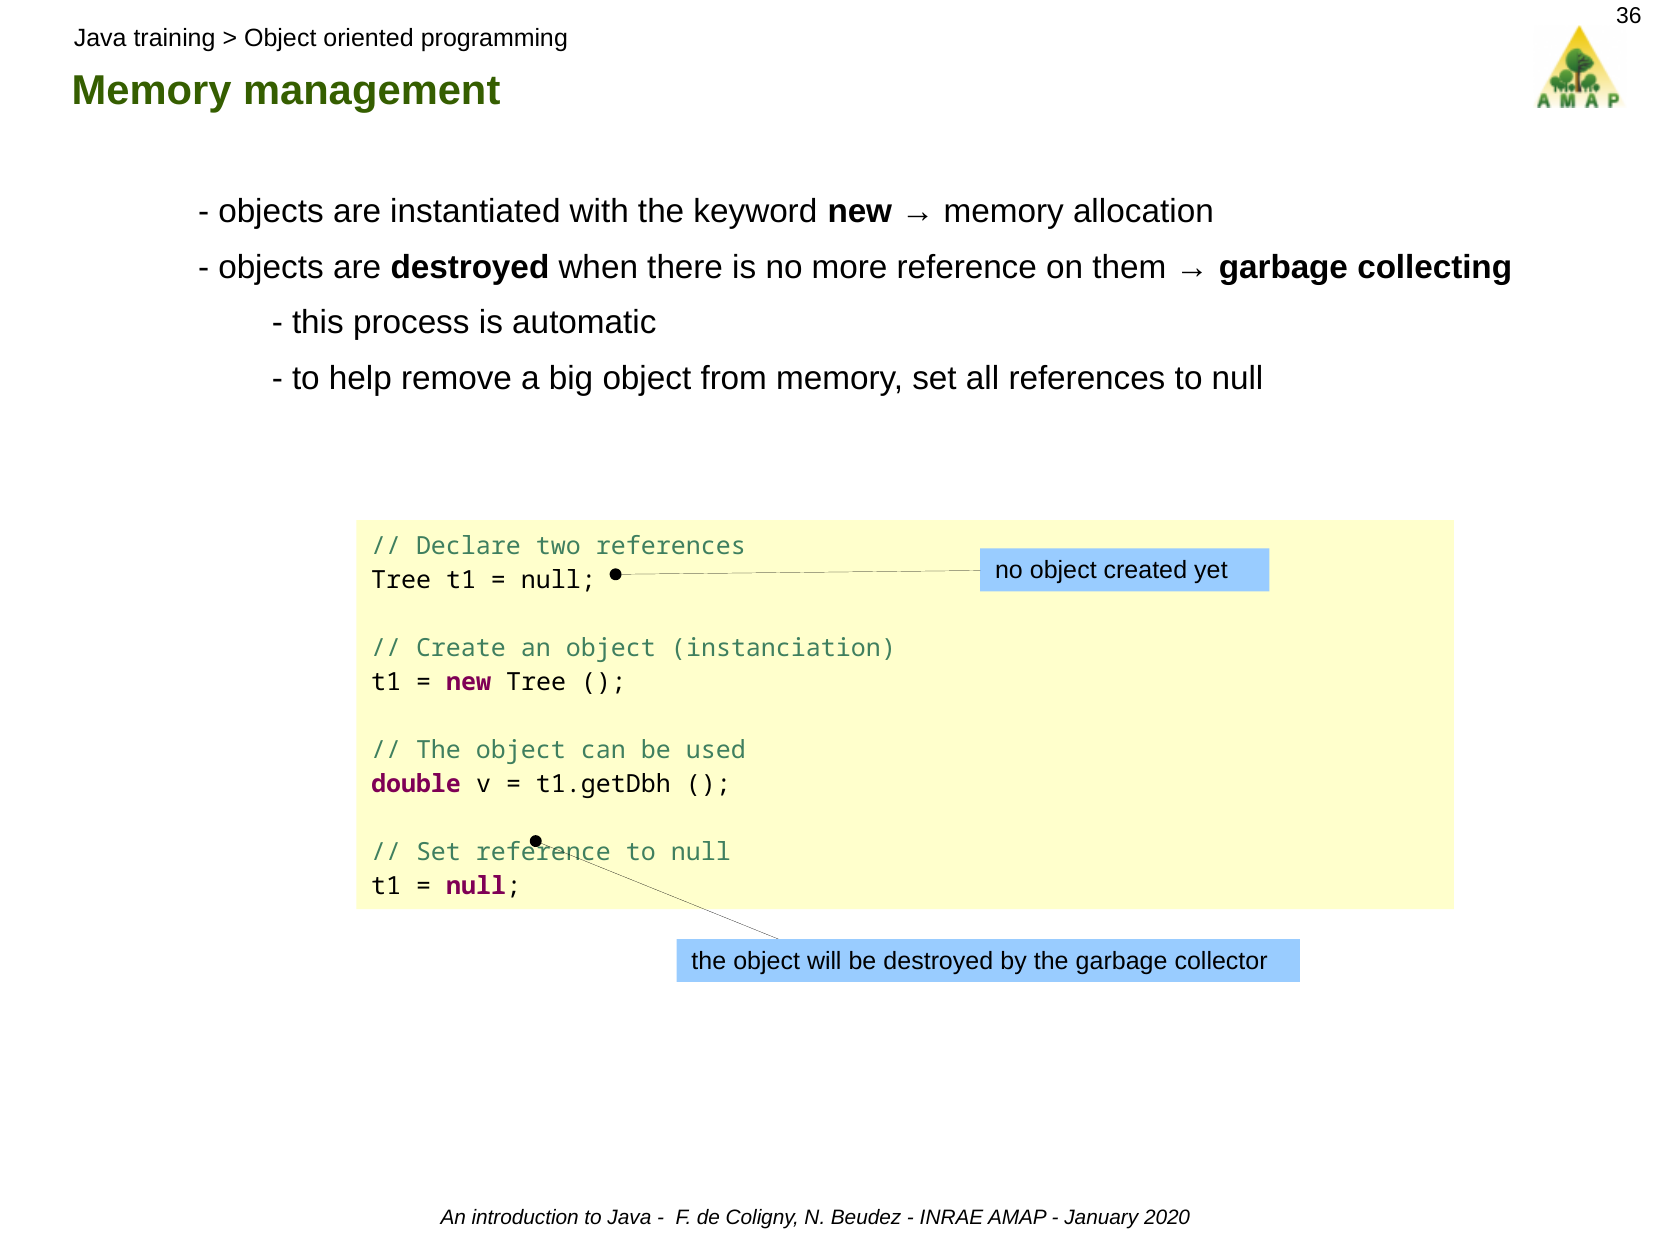

36
Java training > Object oriented programming
Memory management
- objects are instantiated with the keyword new → memory allocation
- objects are destroyed when there is no more reference on them → garbage collecting
	- this process is automatic
	- to help remove a big object from memory, set all references to null
// Declare two references
Tree t1 = null;
// Create an object (instanciation)
t1 = new Tree ();
// The object can be used
double v = t1.getDbh ();
// Set reference to null
t1 = null;
no object created yet
the object will be destroyed by the garbage collector